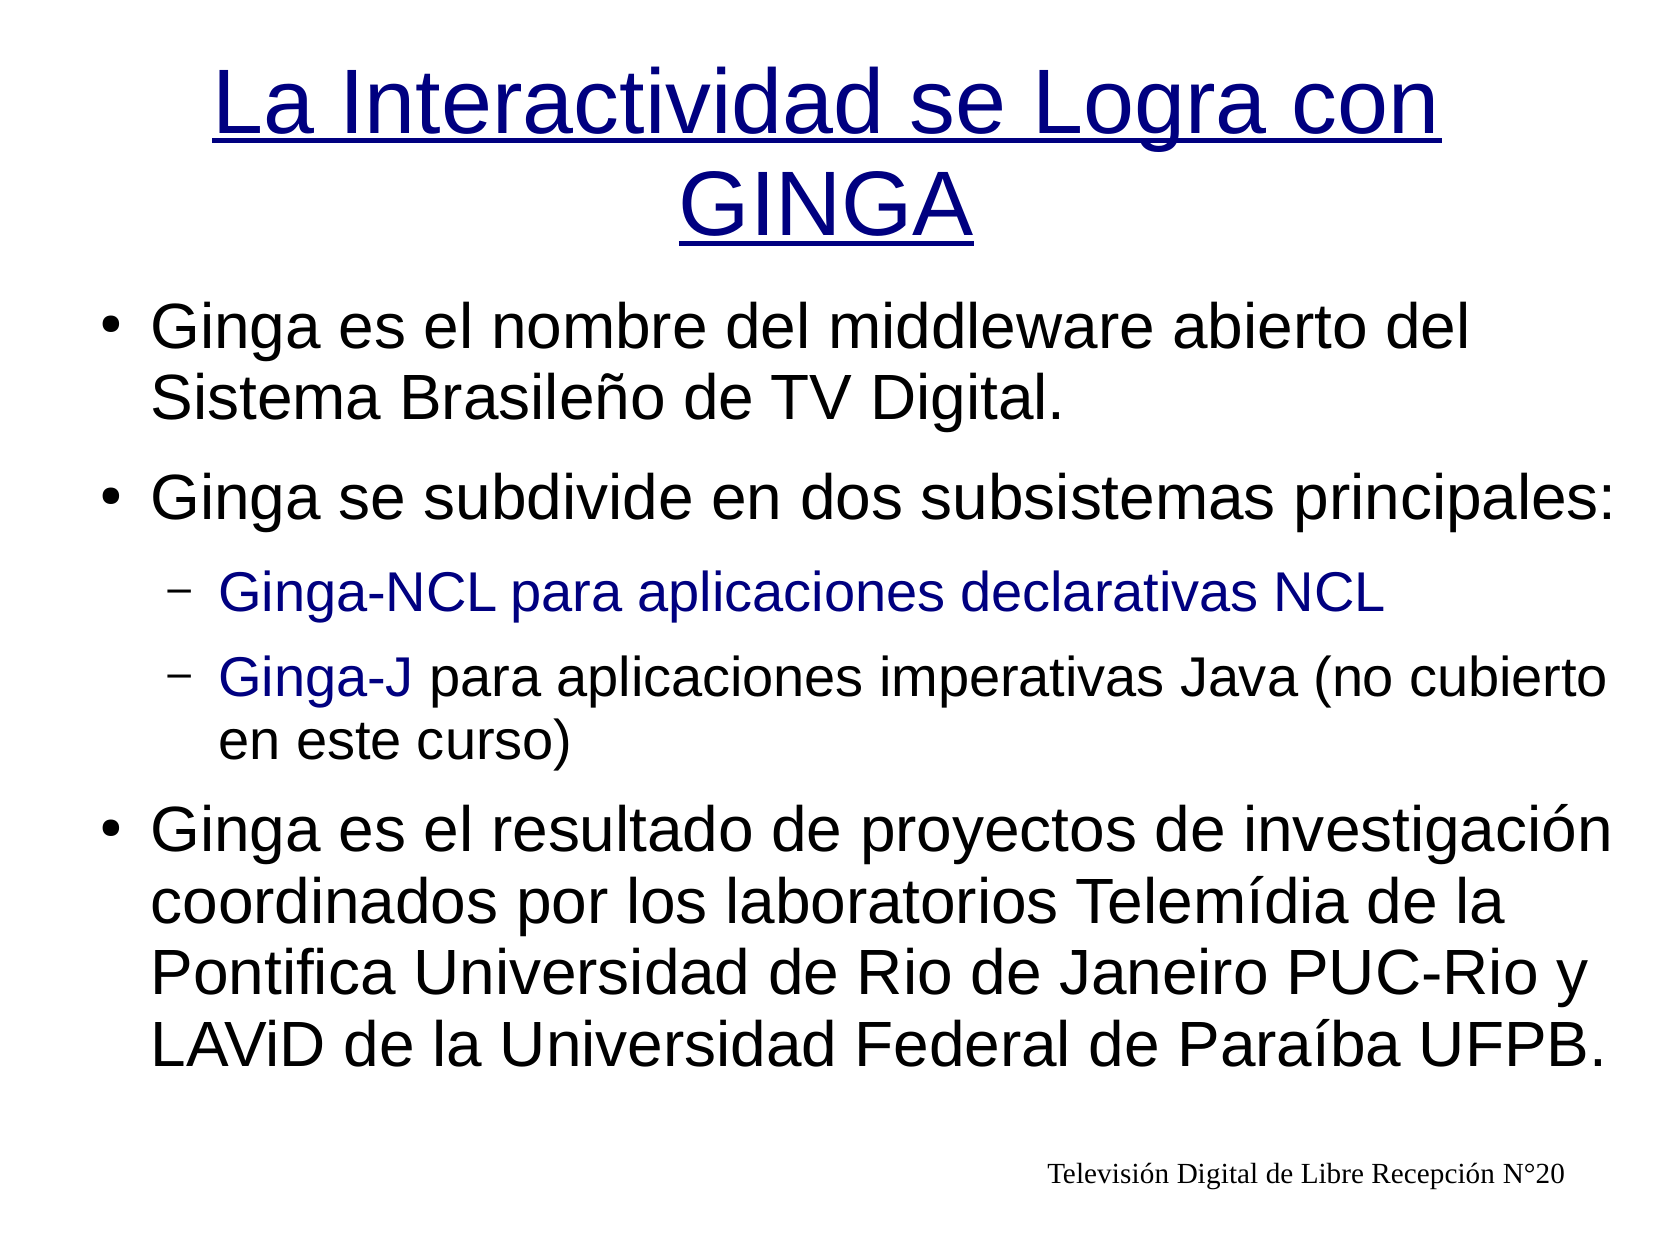

# La Interactividad se Logra con GINGA
Ginga es el nombre del middleware abierto del Sistema Brasileño de TV Digital.
Ginga se subdivide en dos subsistemas principales:
Ginga-NCL para aplicaciones declarativas NCL
Ginga-J para aplicaciones imperativas Java (no cubierto en este curso)
Ginga es el resultado de proyectos de investigación coordinados por los laboratorios Telemídia de la Pontifica Universidad de Rio de Janeiro PUC-Rio y LAViD de la Universidad Federal de Paraíba UFPB.
20